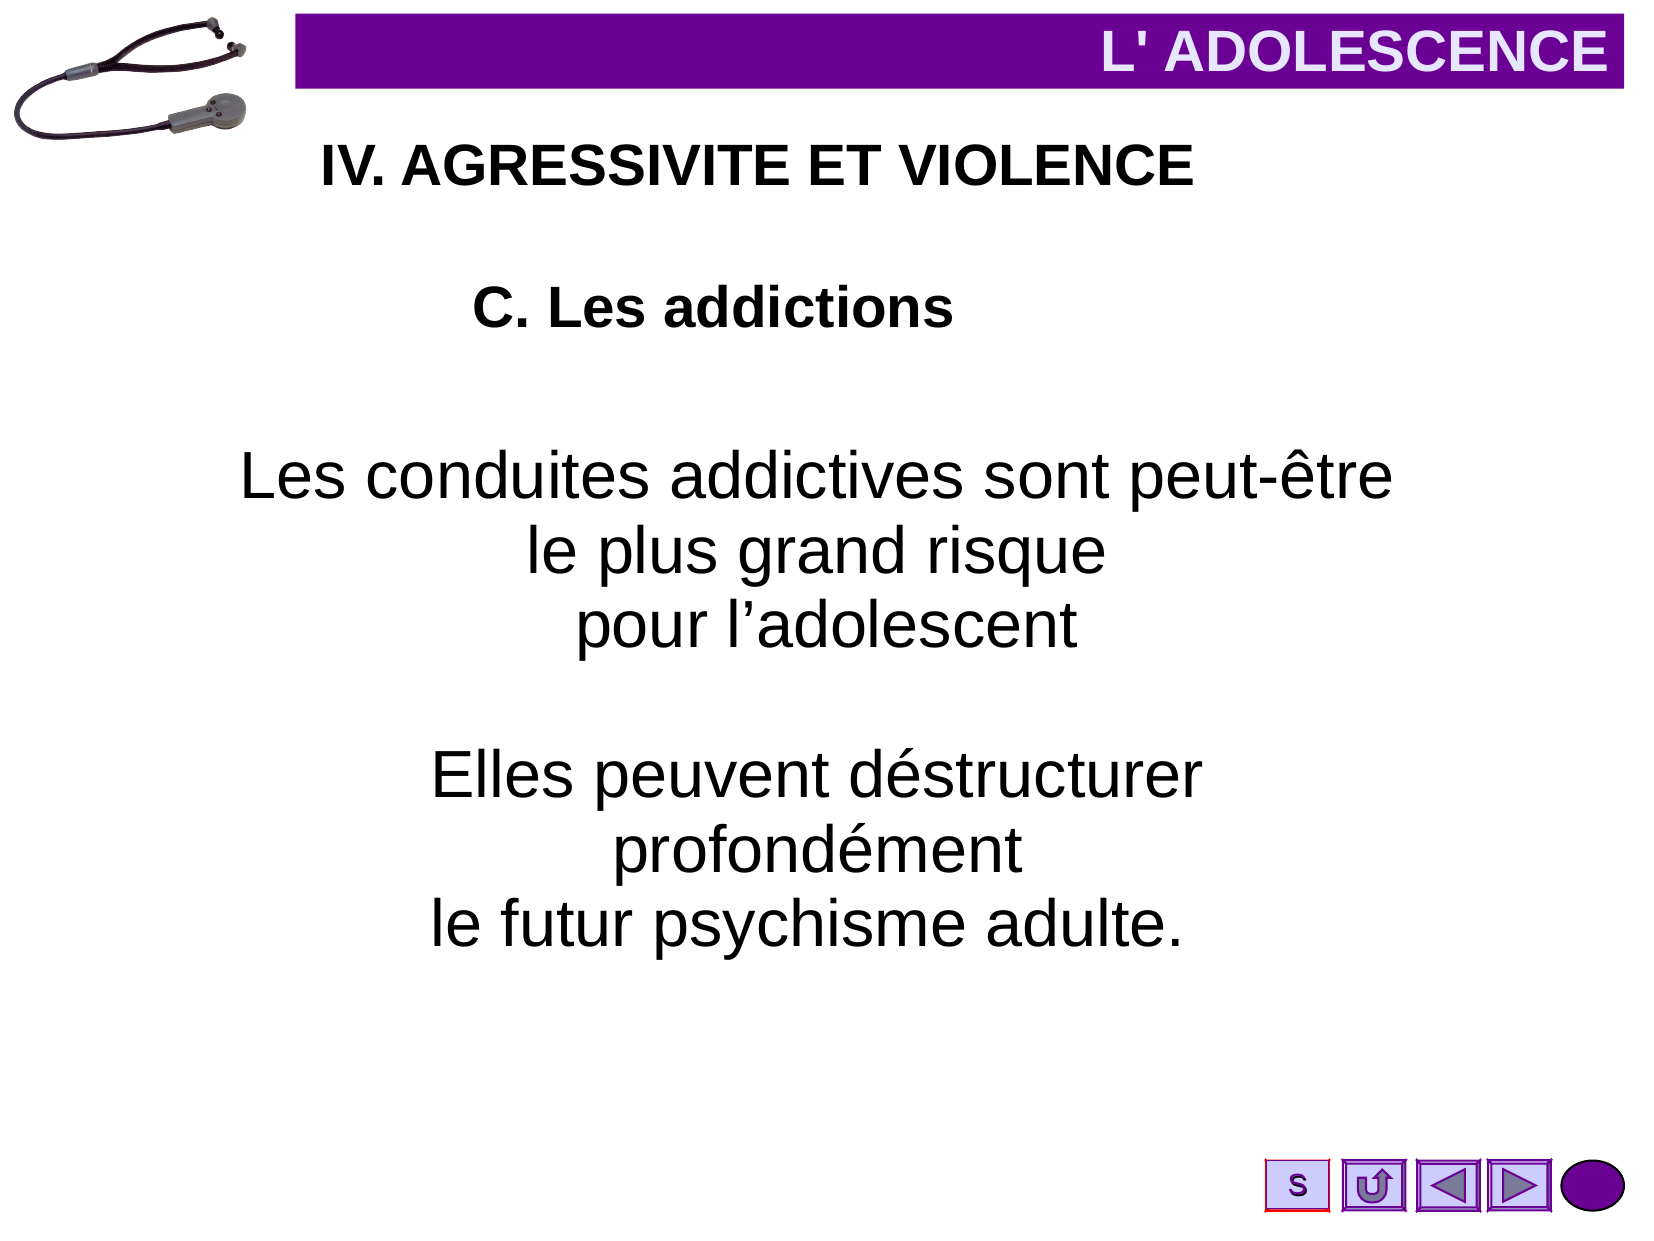

L' ADOLESCENCE
IV. AGRESSIVITE ET VIOLENCE
C. Les addictions
Les conduites addictives sont peut-être
le plus grand risque
pour l’adolescent
Elles peuvent déstructurer
profondément
le futur psychisme adulte.